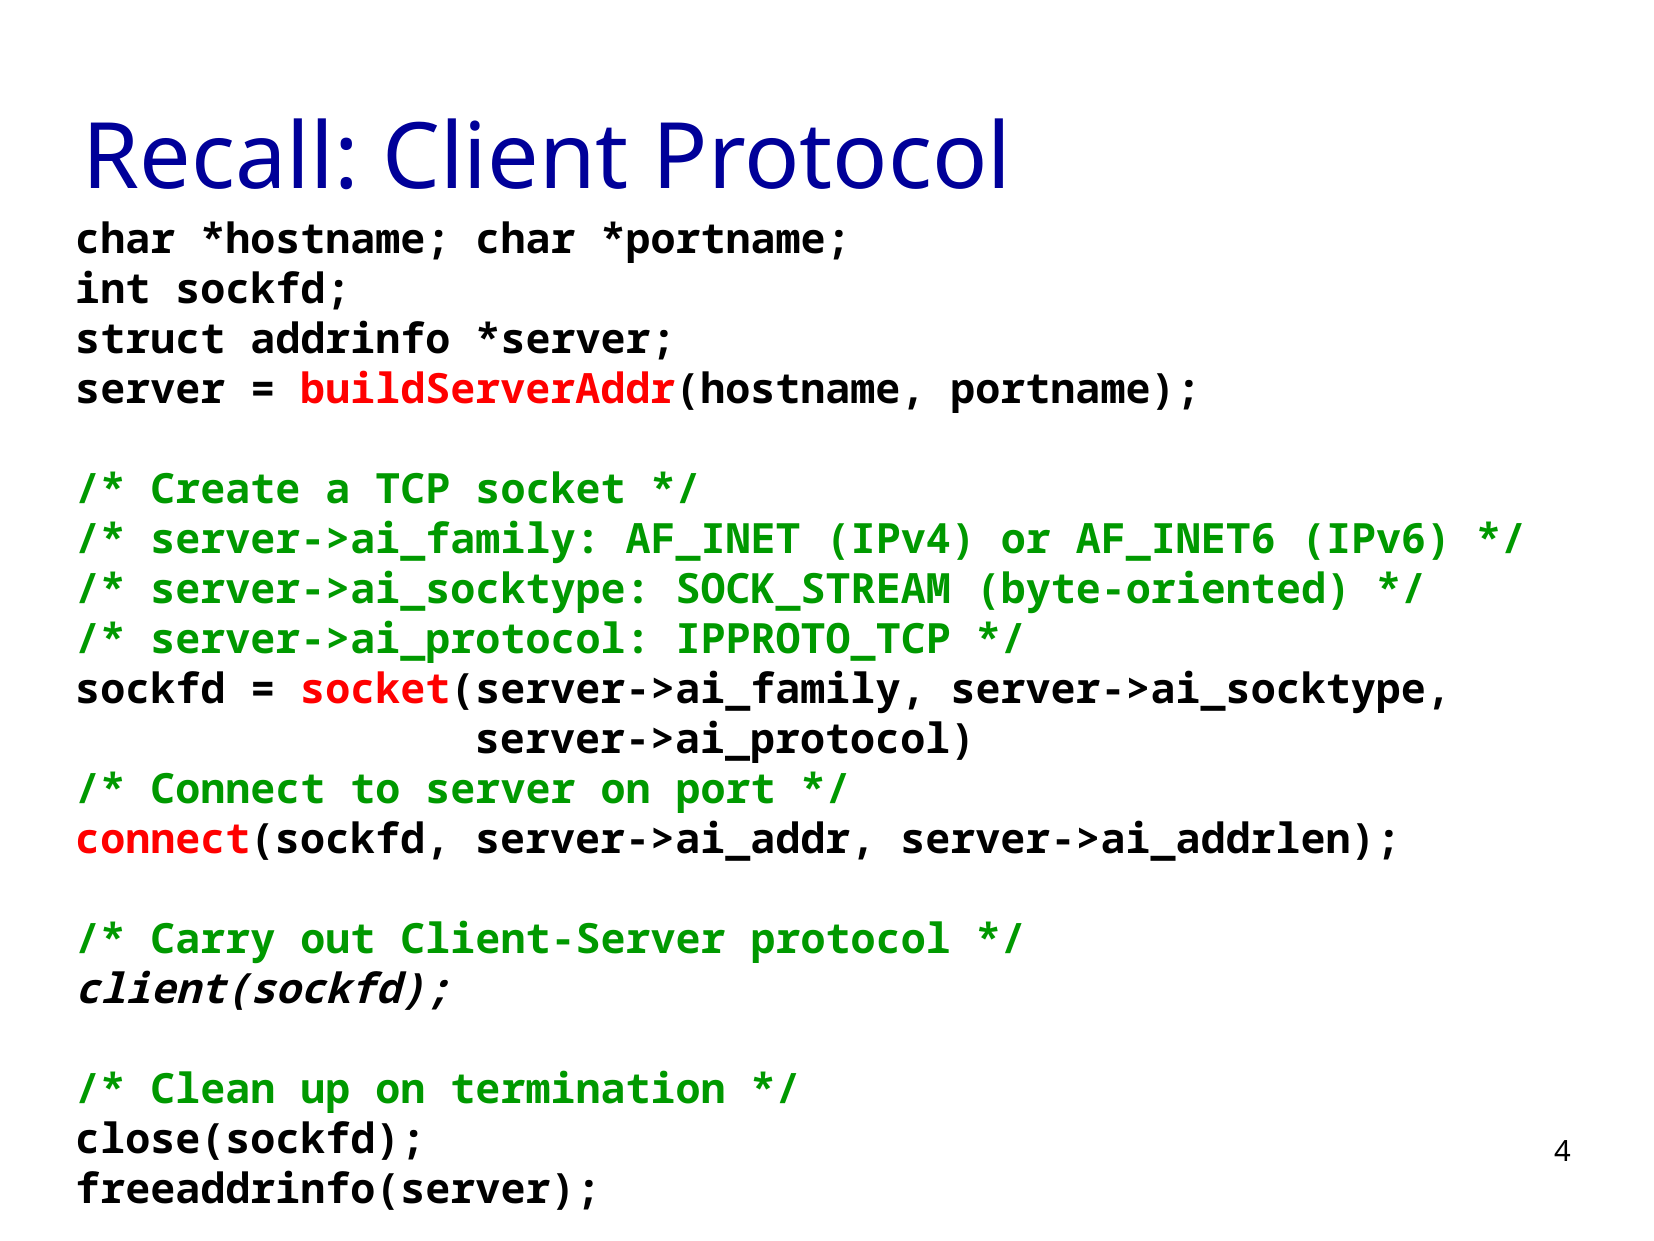

# Recall: Client Protocol
char *hostname; char *portname;
int sockfd;
struct addrinfo *server;
server = buildServerAddr(hostname, portname);
/* Create a TCP socket */
/* server->ai_family: AF_INET (IPv4) or AF_INET6 (IPv6) */
/* server->ai_socktype: SOCK_STREAM (byte-oriented) */
/* server->ai_protocol: IPPROTO_TCP */
sockfd = socket(server->ai_family, server->ai_socktype,
 server->ai_protocol)
/* Connect to server on port */
connect(sockfd, server->ai_addr, server->ai_addrlen);
/* Carry out Client-Server protocol */
client(sockfd);
/* Clean up on termination */
close(sockfd);
freeaddrinfo(server);
4